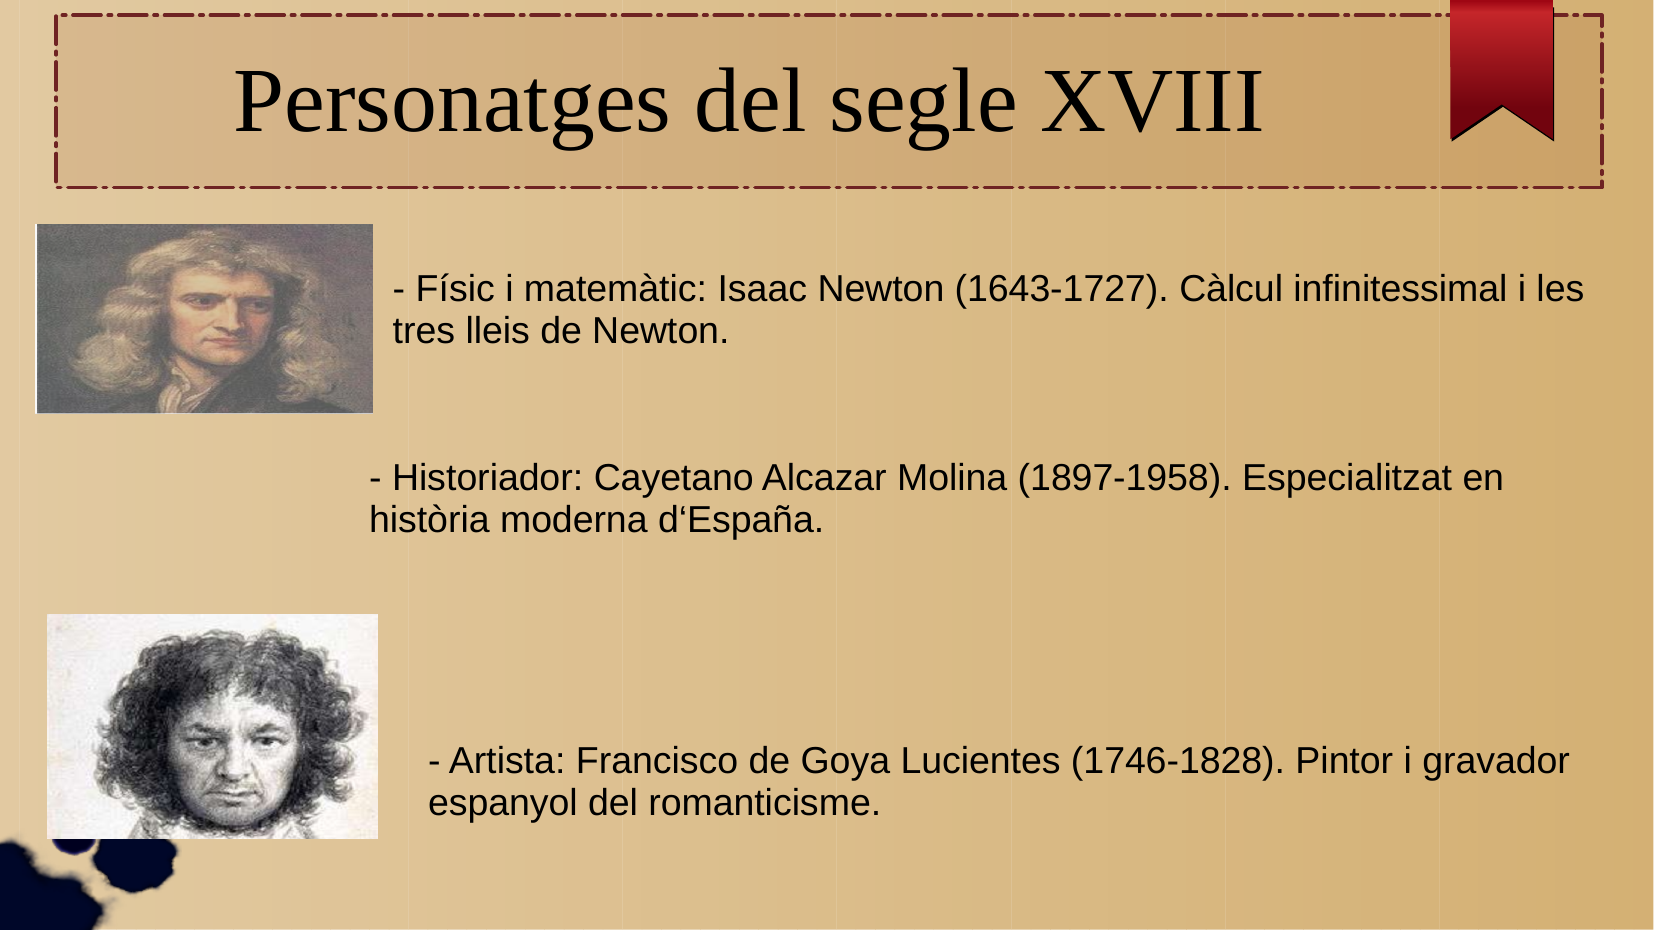

# Personatges del segle XVIII
- Físic i matemàtic: Isaac Newton (1643-1727). Càlcul infinitessimal i les tres lleis de Newton.
- Historiador: Cayetano Alcazar Molina (1897-1958). Especialitzat en història moderna d‘España.
- Artista: Francisco de Goya Lucientes (1746-1828). Pintor i gravador espanyol del romanticisme.